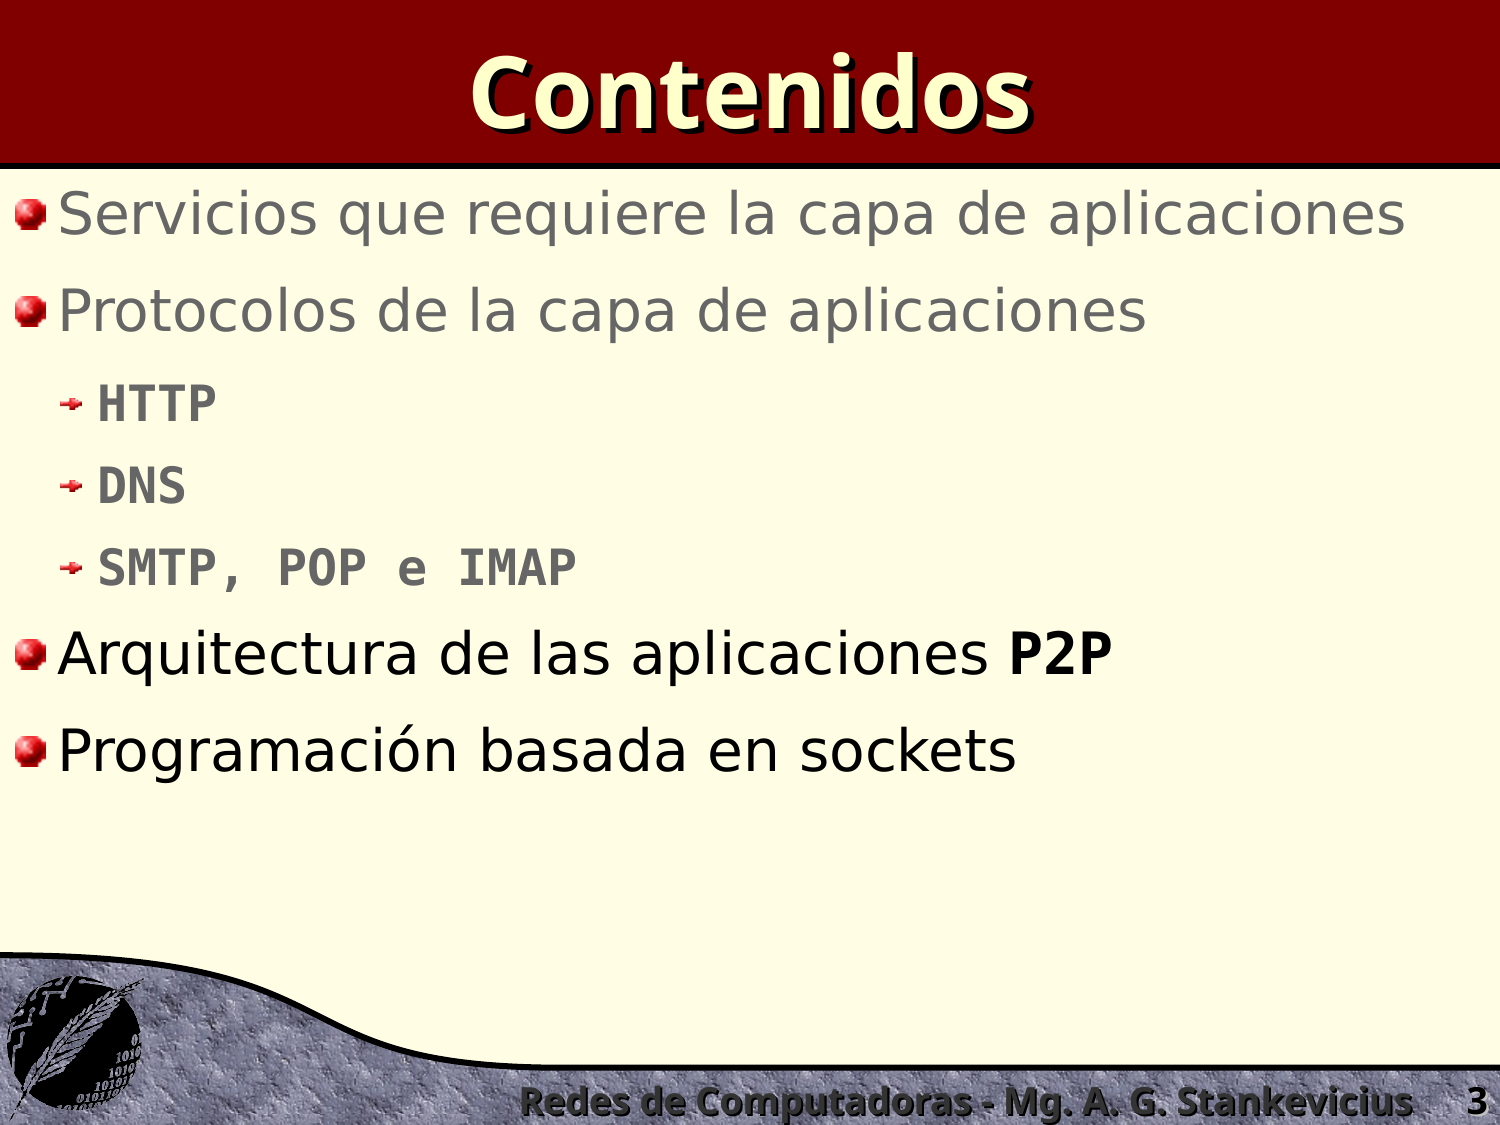

# Contenidos
Servicios que requiere la capa de aplicaciones
Protocolos de la capa de aplicaciones
HTTP
DNS
SMTP, POP e IMAP
Arquitectura de las aplicaciones P2P
Programación basada en sockets
3